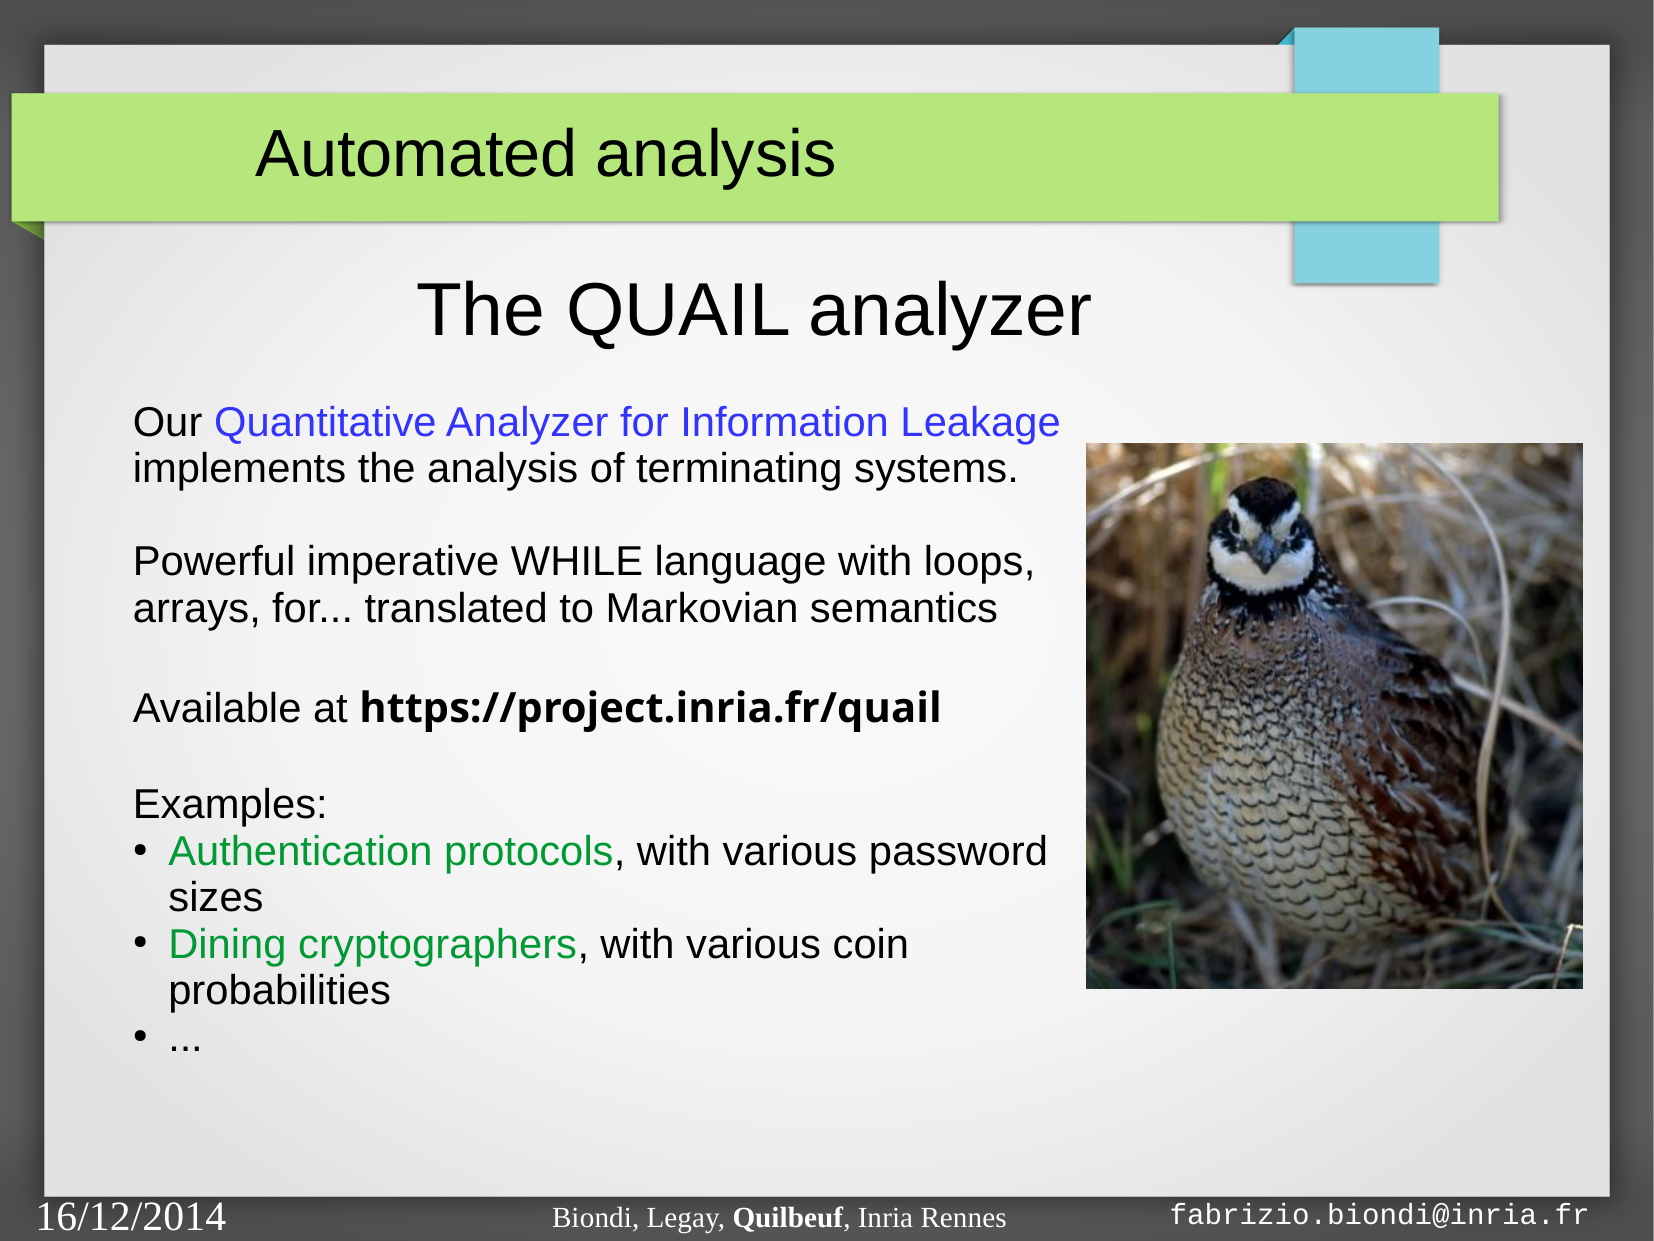

# Automated analysis
The QUAIL analyzer
Our Quantitative Analyzer for Information Leakage implements the analysis of terminating systems.
Powerful imperative WHILE language with loops, arrays, for... translated to Markovian semantics
Available at https://project.inria.fr/quail
Examples:
Authentication protocols, with various password sizes
Dining cryptographers, with various coin probabilities
...
18/04/2014
Fabrizio Biondi, INRIA Rennes